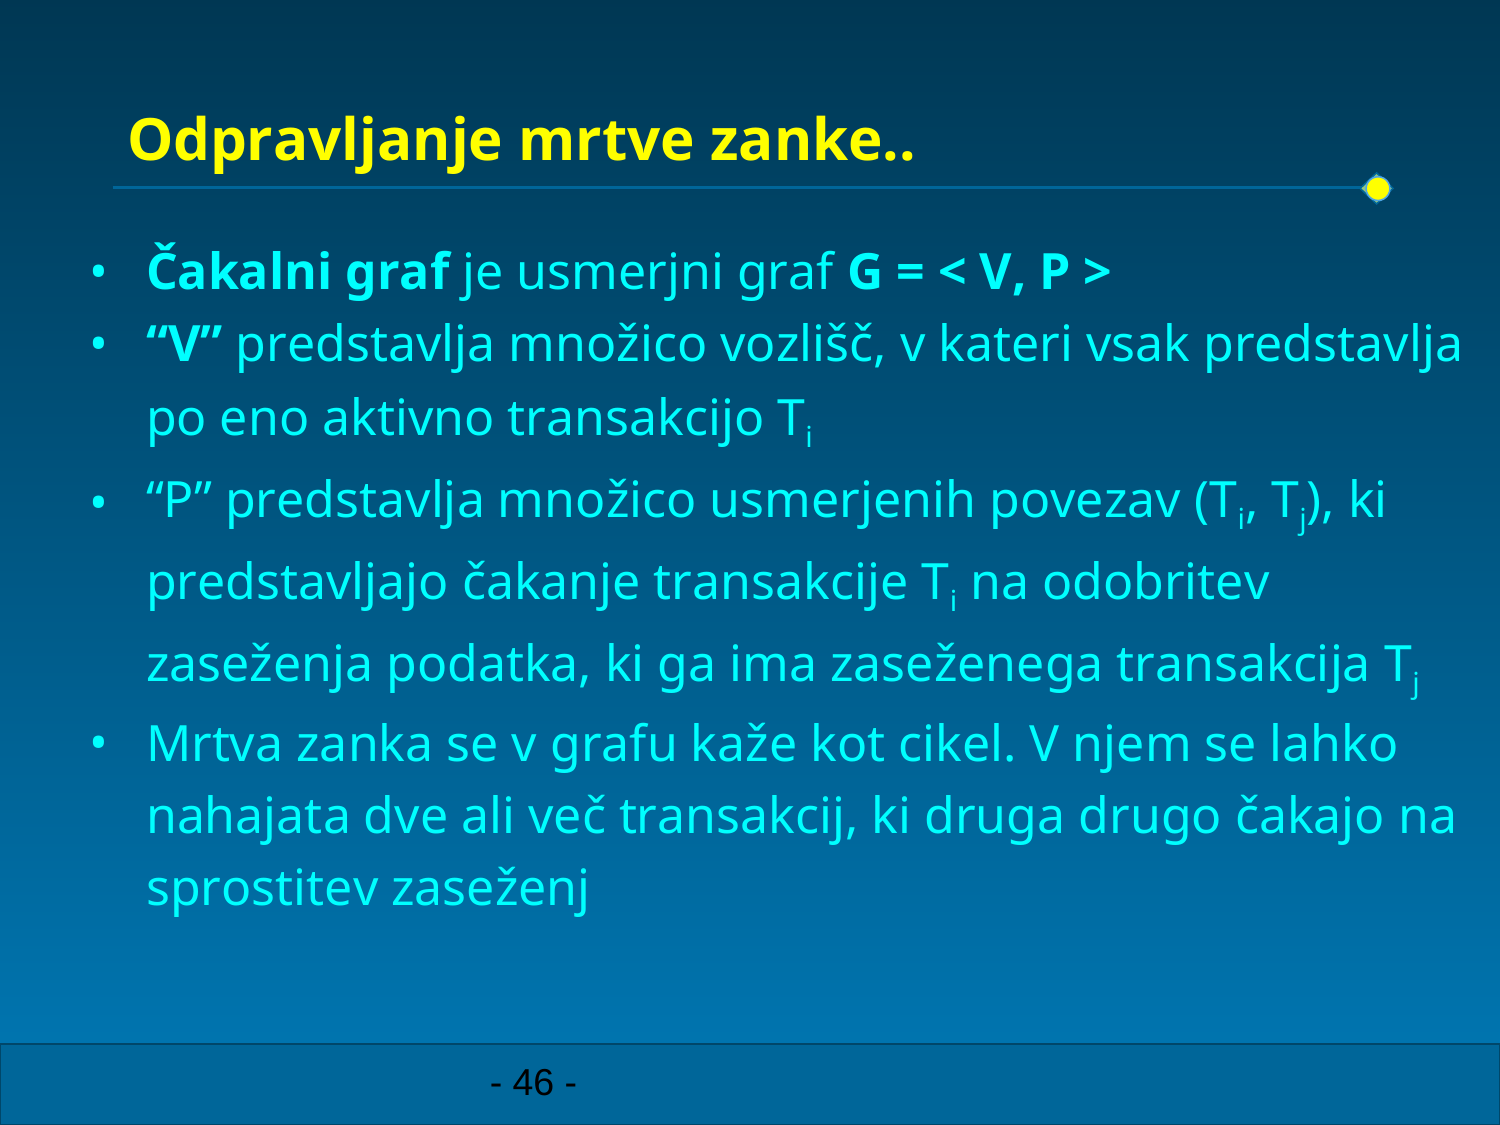

# Odpravljanje mrtve zanke..
Čakalni graf je usmerjni graf G = < V, P >
“V” predstavlja množico vozlišč, v kateri vsak predstavlja po eno aktivno transakcijo Ti
“P” predstavlja množico usmerjenih povezav (Ti, Tj), ki predstavljajo čakanje transakcije Ti na odobritev zaseženja podatka, ki ga ima zaseženega transakcija Tj
Mrtva zanka se v grafu kaže kot cikel. V njem se lahko nahajata dve ali več transakcij, ki druga drugo čakajo na sprostitev zaseženj